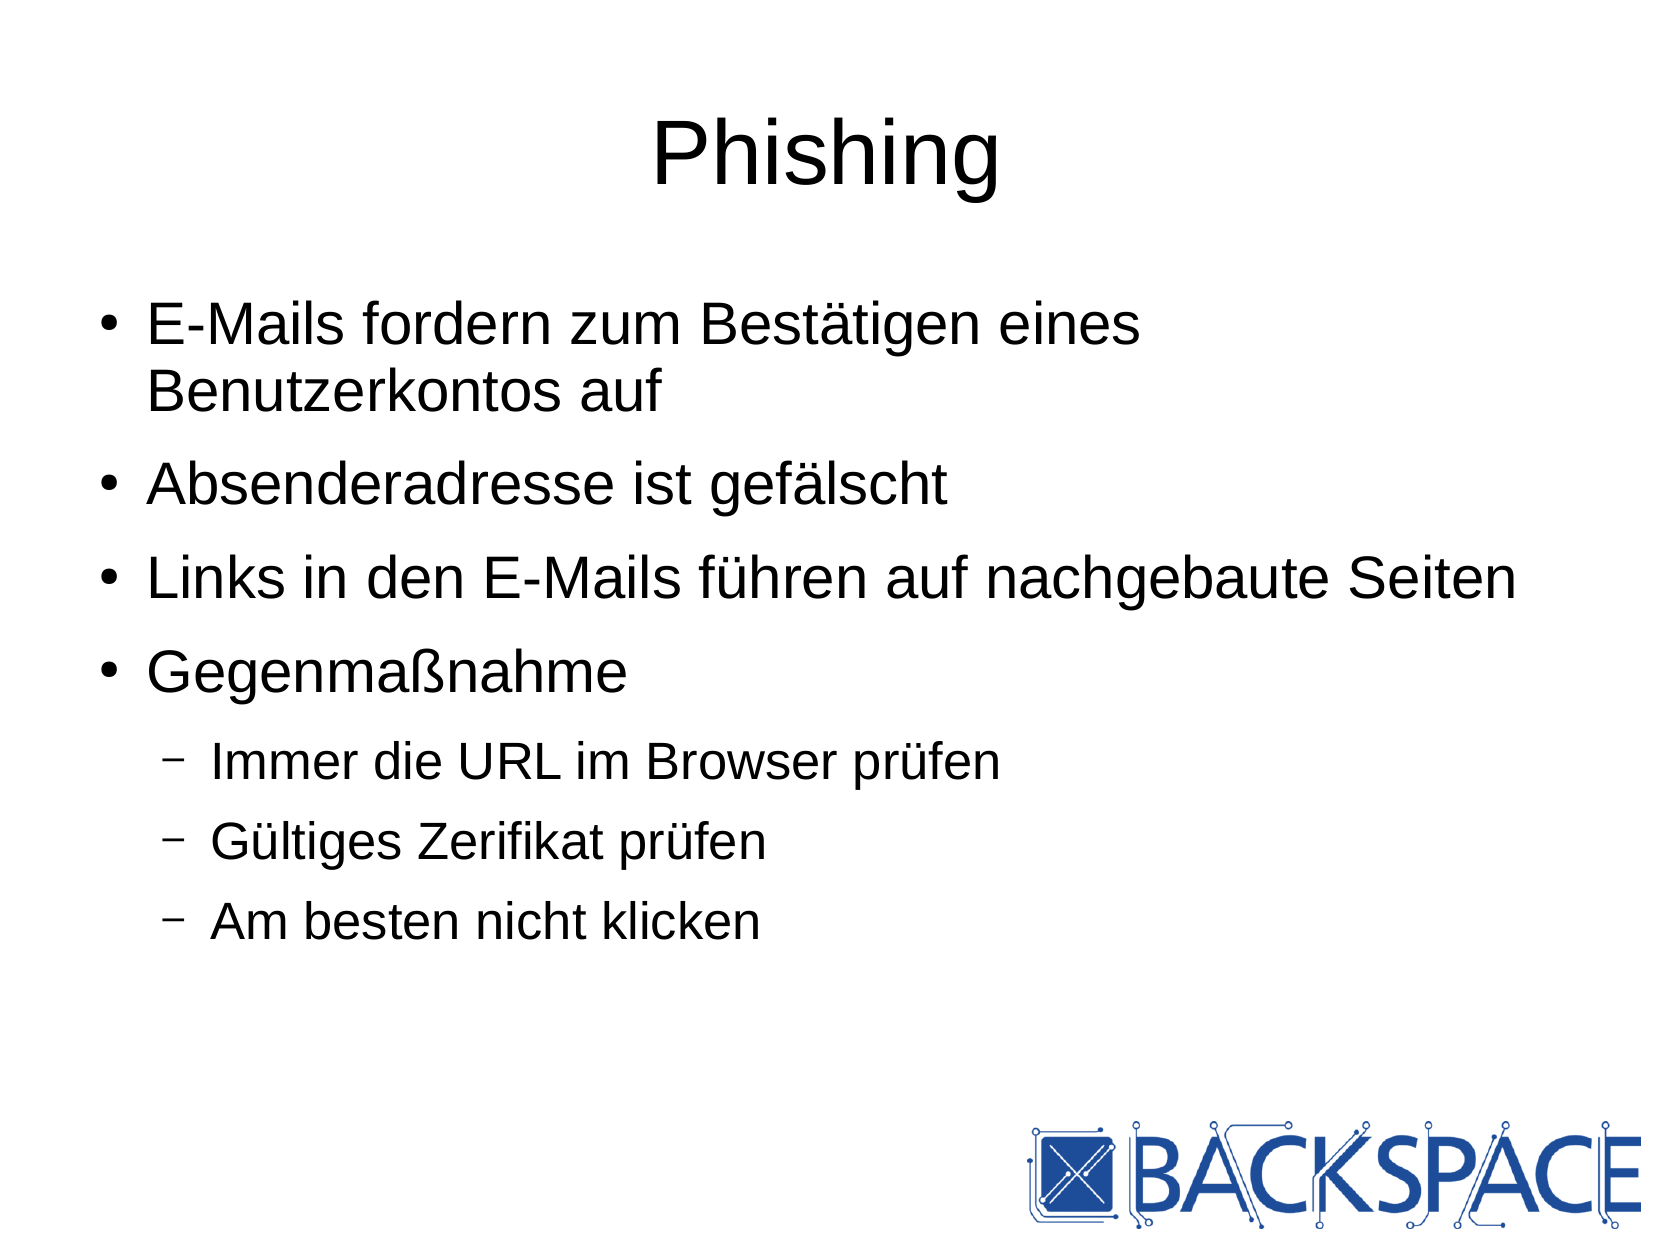

# Phishing
E-Mails fordern zum Bestätigen eines Benutzerkontos auf
Absenderadresse ist gefälscht
Links in den E-Mails führen auf nachgebaute Seiten
Gegenmaßnahme
Immer die URL im Browser prüfen
Gültiges Zerifikat prüfen
Am besten nicht klicken